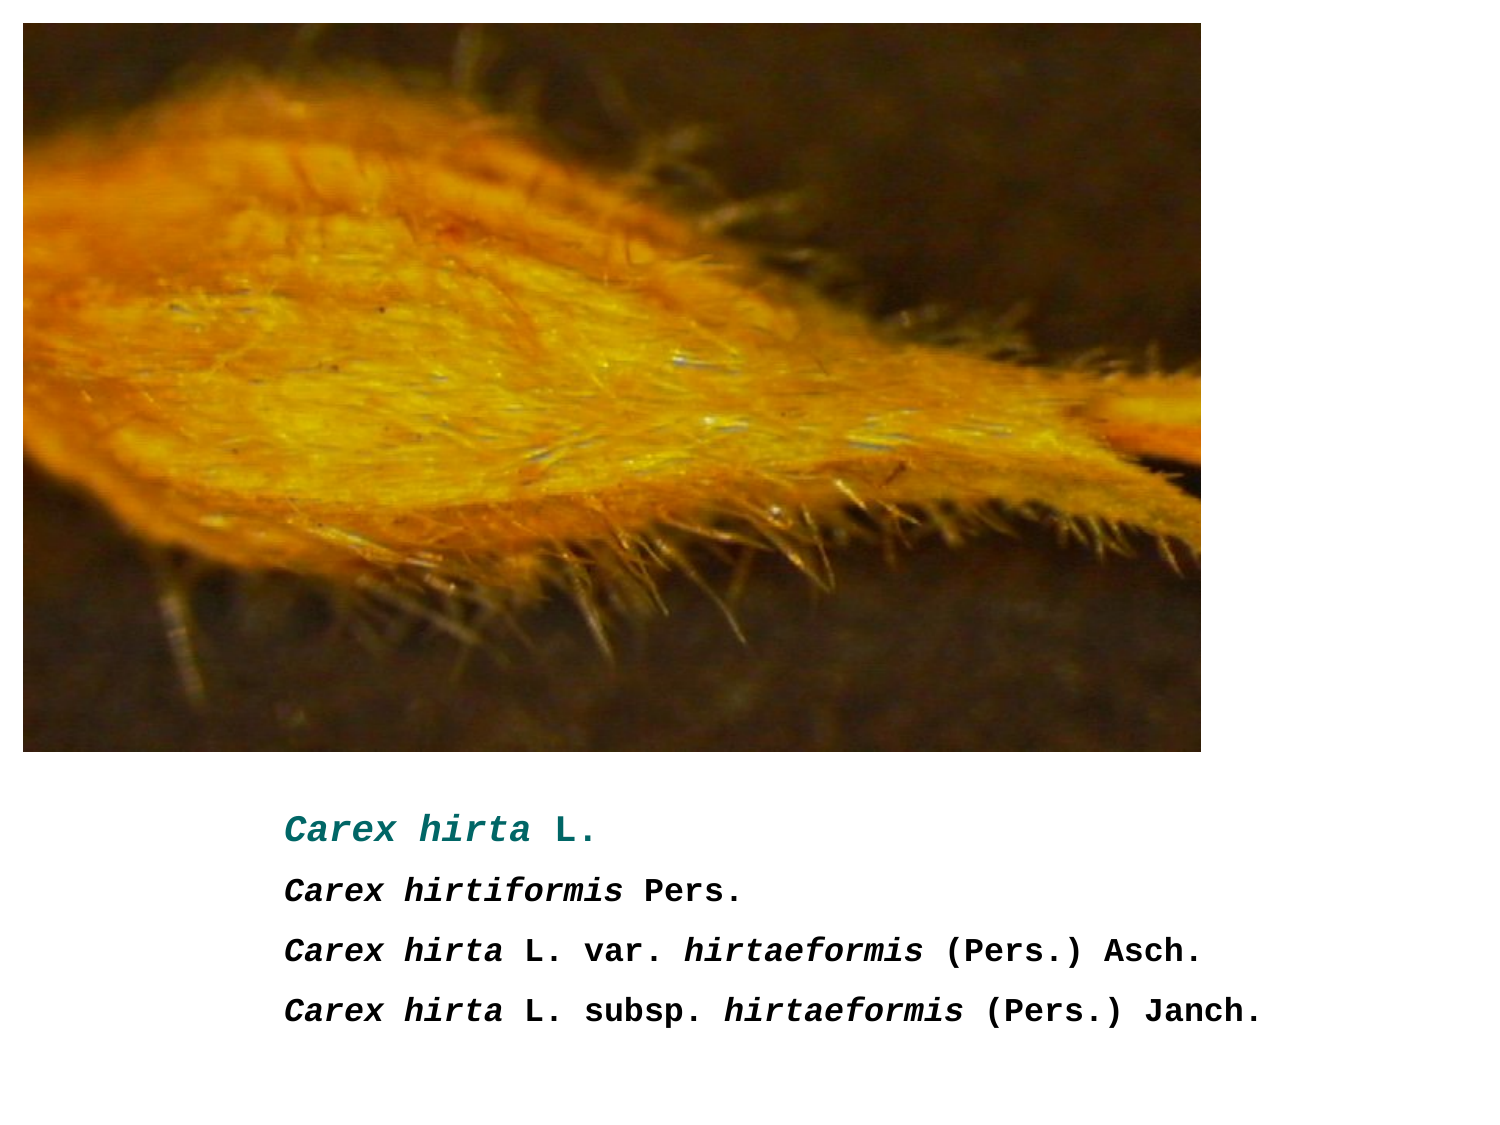

Carex hirta L.
Carex hirtiformis Pers.
Carex hirta L. var. hirtaeformis (Pers.) Asch.
Carex hirta L. subsp. hirtaeformis (Pers.) Janch.